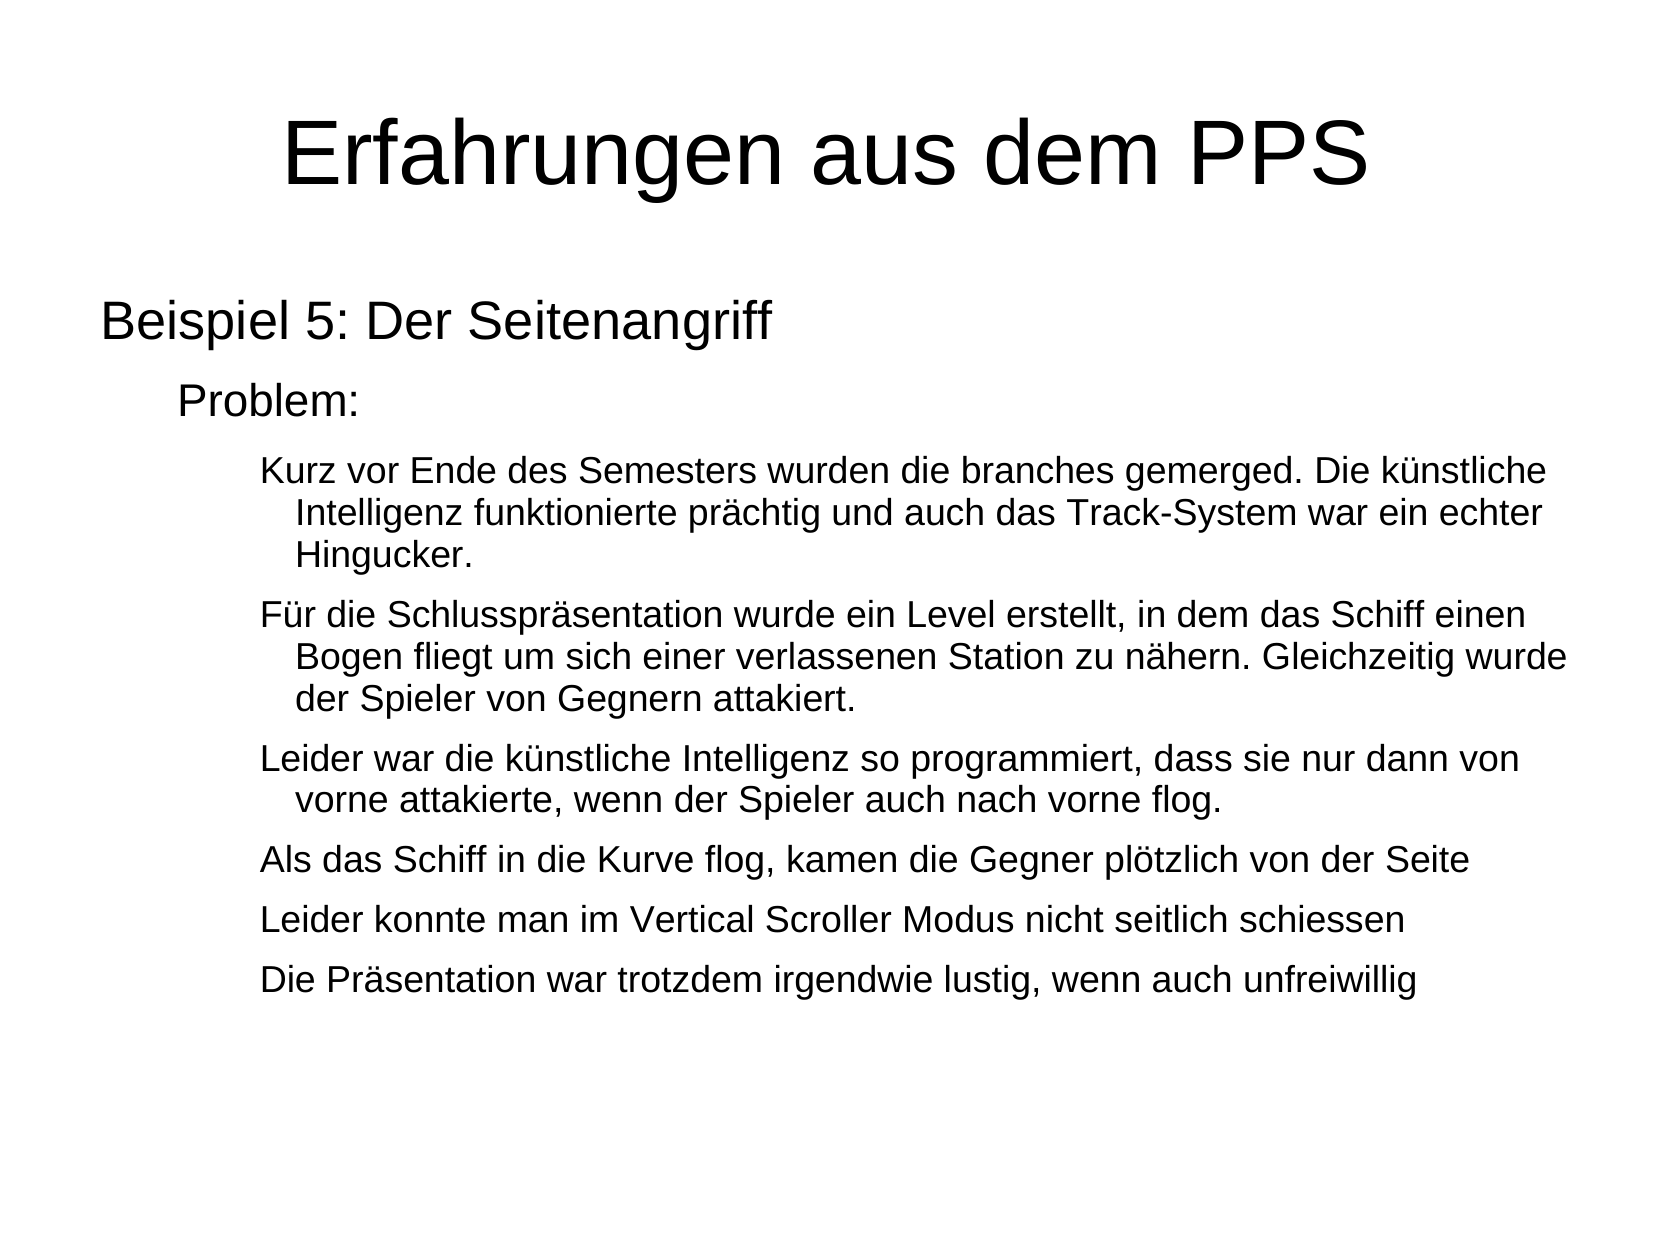

# Erfahrungen aus dem PPS
Beispiel 5: Der Seitenangriff
Problem:
Kurz vor Ende des Semesters wurden die branches gemerged. Die künstliche Intelligenz funktionierte prächtig und auch das Track-System war ein echter Hingucker.
Für die Schlusspräsentation wurde ein Level erstellt, in dem das Schiff einen Bogen fliegt um sich einer verlassenen Station zu nähern. Gleichzeitig wurde der Spieler von Gegnern attakiert.
Leider war die künstliche Intelligenz so programmiert, dass sie nur dann von vorne attakierte, wenn der Spieler auch nach vorne flog.
Als das Schiff in die Kurve flog, kamen die Gegner plötzlich von der Seite
Leider konnte man im Vertical Scroller Modus nicht seitlich schiessen
Die Präsentation war trotzdem irgendwie lustig, wenn auch unfreiwillig